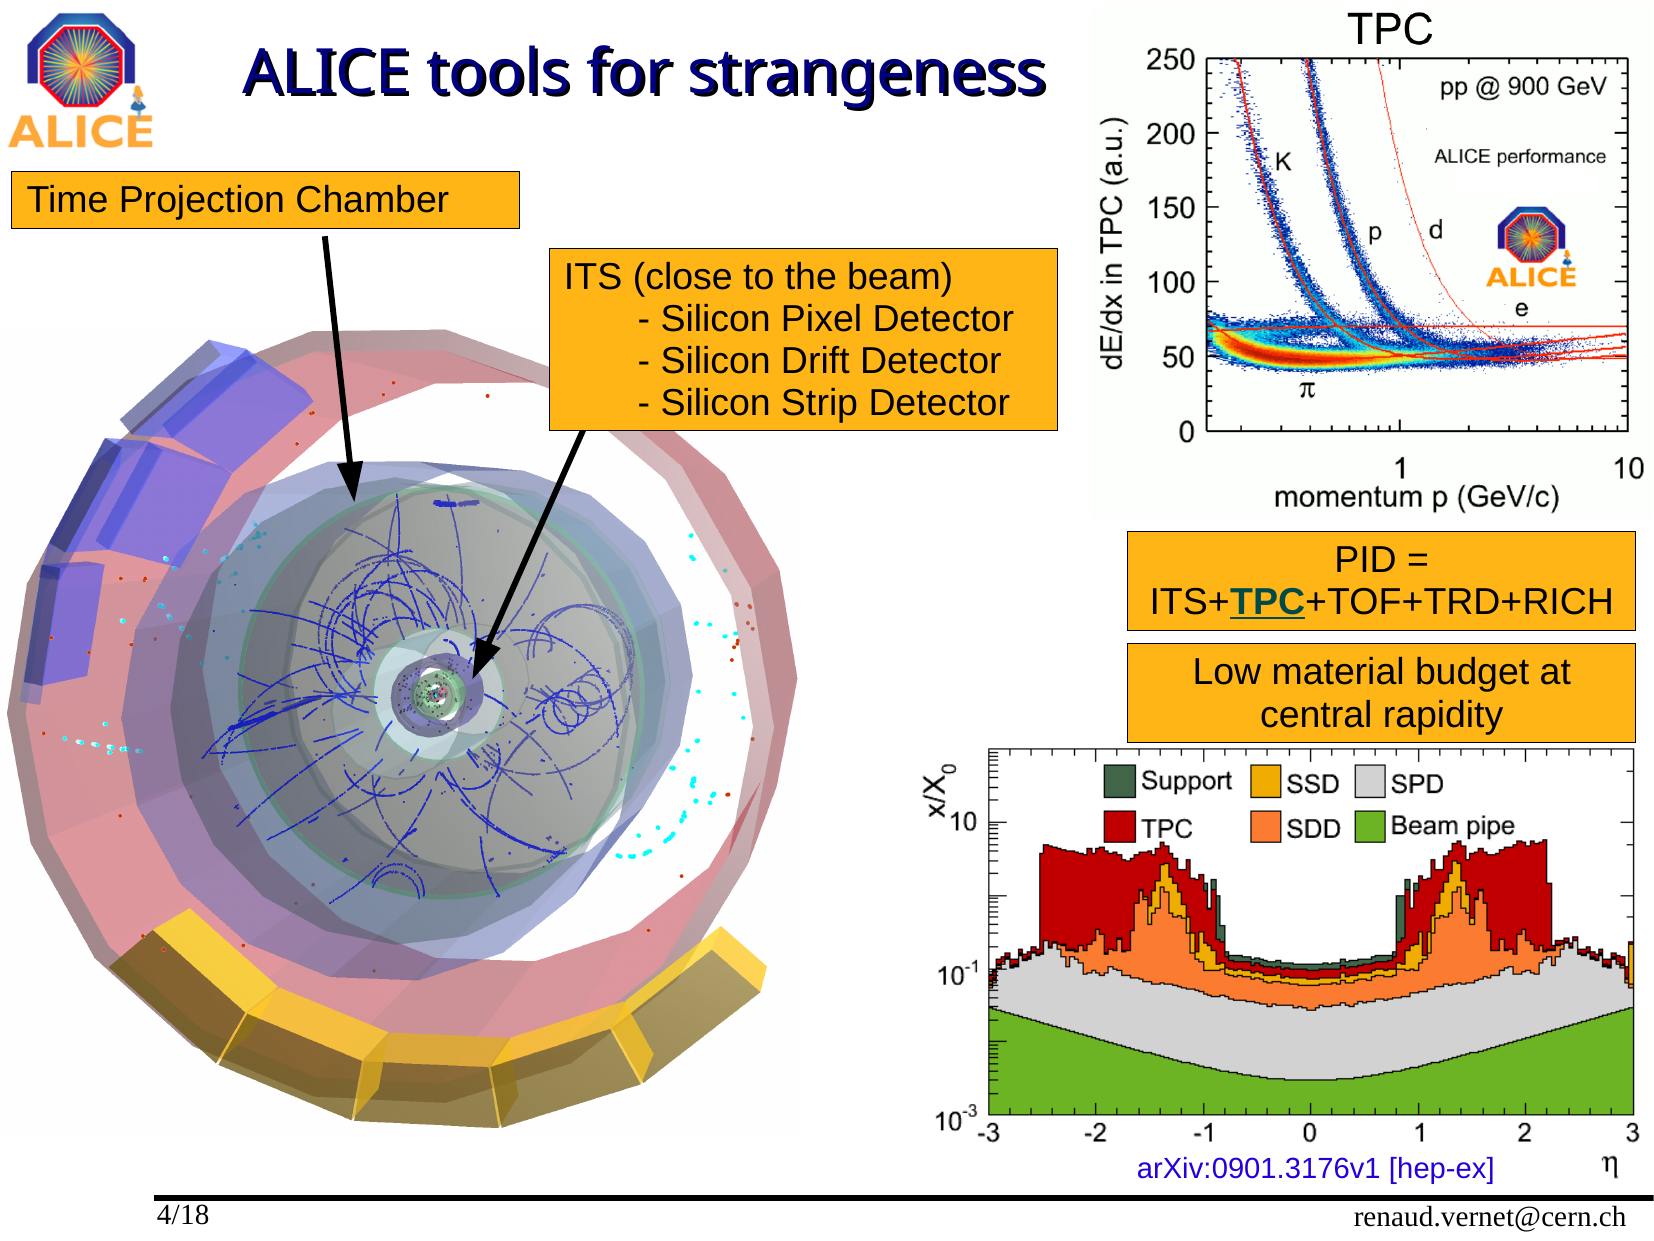

# ALICE tools for strangeness
Time Projection Chamber
ITS (close to the beam)
	- Silicon Pixel Detector
	- Silicon Drift Detector
	- Silicon Strip Detector
PID = ITS+TPC+TOF+TRD+RICH
Low material budget at central rapidity
arXiv:0901.3176v1 [hep-ex]